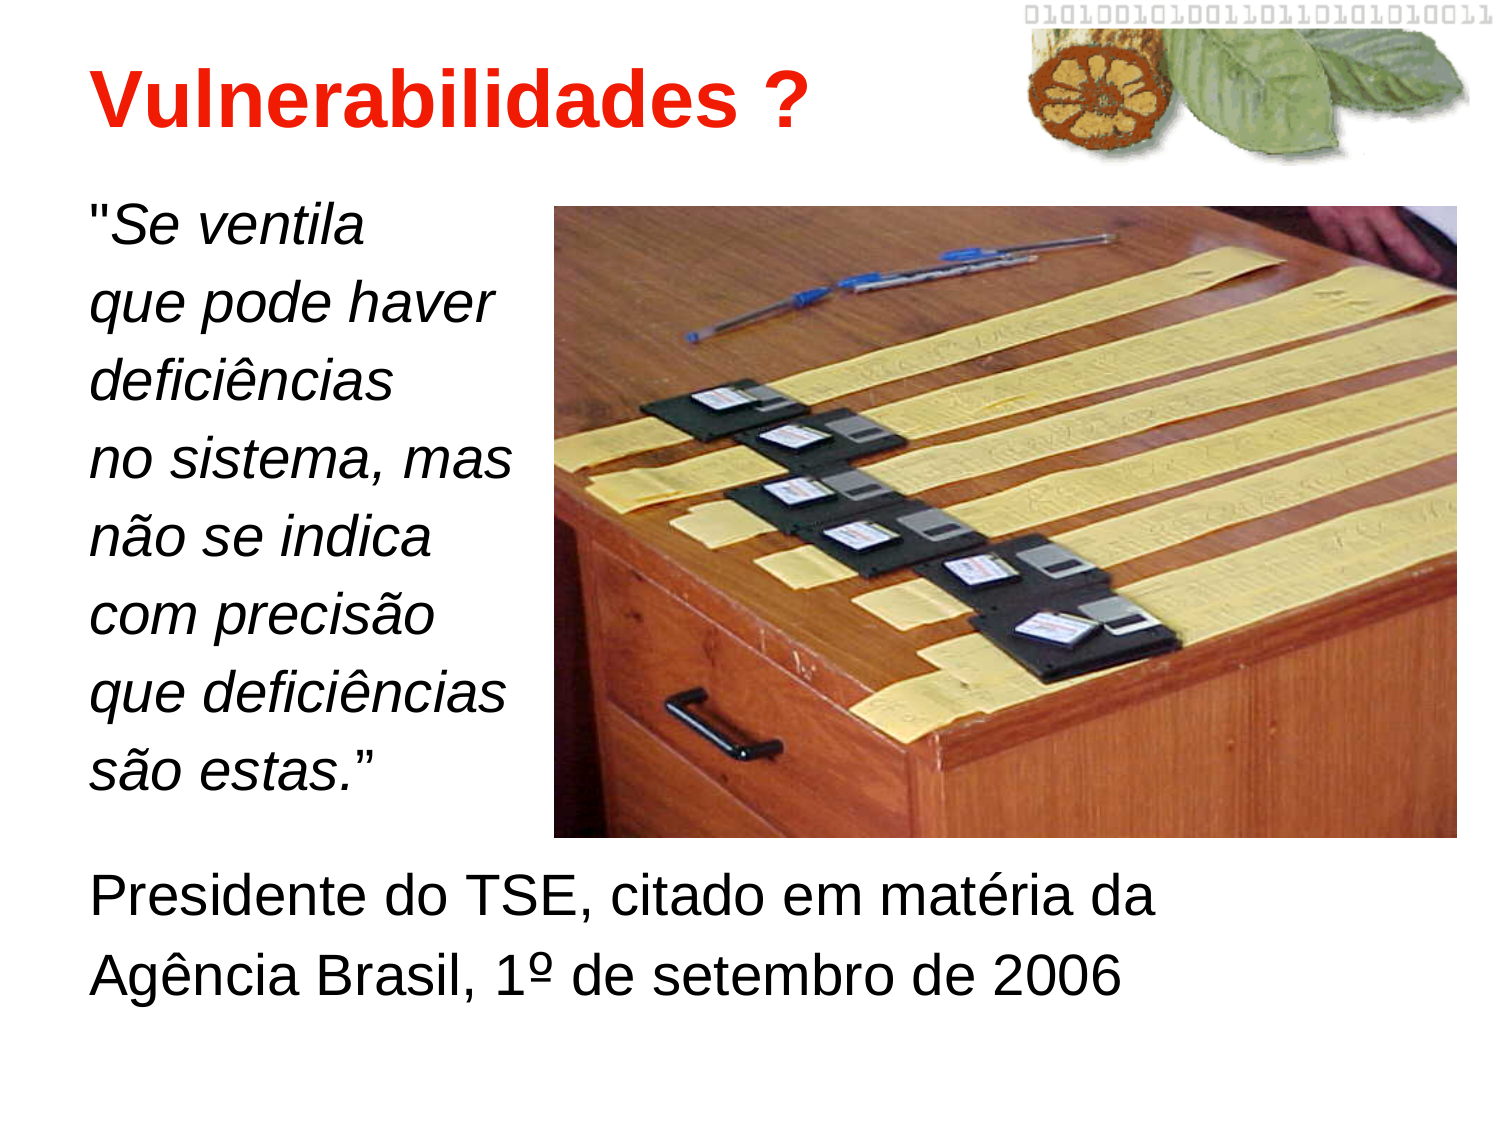

# Vulnerabilidades ?
"Se ventila
que pode haver
deficiências
no sistema, mas
não se indica
com precisão
que deficiências
são estas.”
Presidente do TSE, citado em matéria da
Agência Brasil, 1º de setembro de 2006